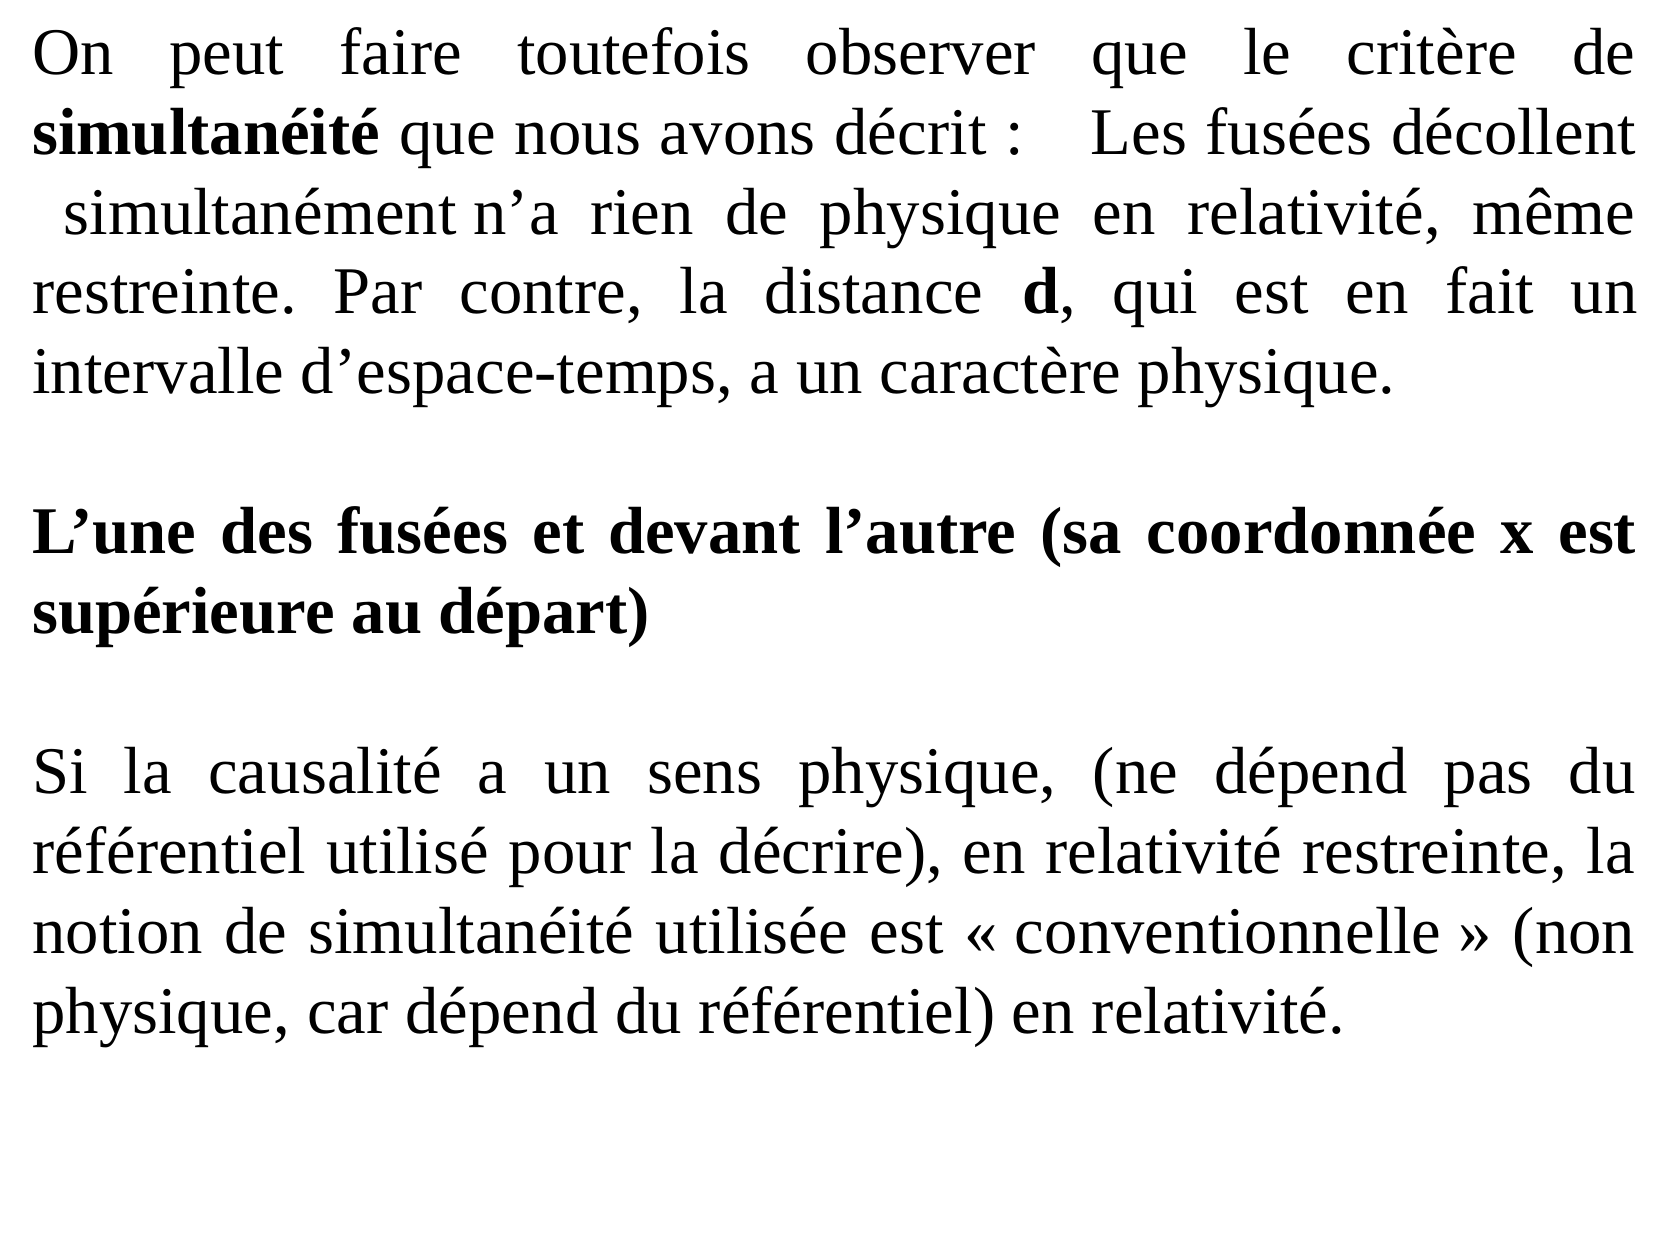

On peut faire toutefois observer que le critère de simultanéité que nous avons décrit :    Les fusées décollent simultanément n’a rien de physique en relativité, même restreinte. Par contre, la distance d, qui est en fait un intervalle d’espace-temps, a un caractère physique.
L’une des fusées et devant l’autre (sa coordonnée x est supérieure au départ)
Si la causalité a un sens physique, (ne dépend pas du référentiel utilisé pour la décrire), en relativité restreinte, la notion de simultanéité utilisée est « conventionnelle » (non physique, car dépend du référentiel) en relativité.